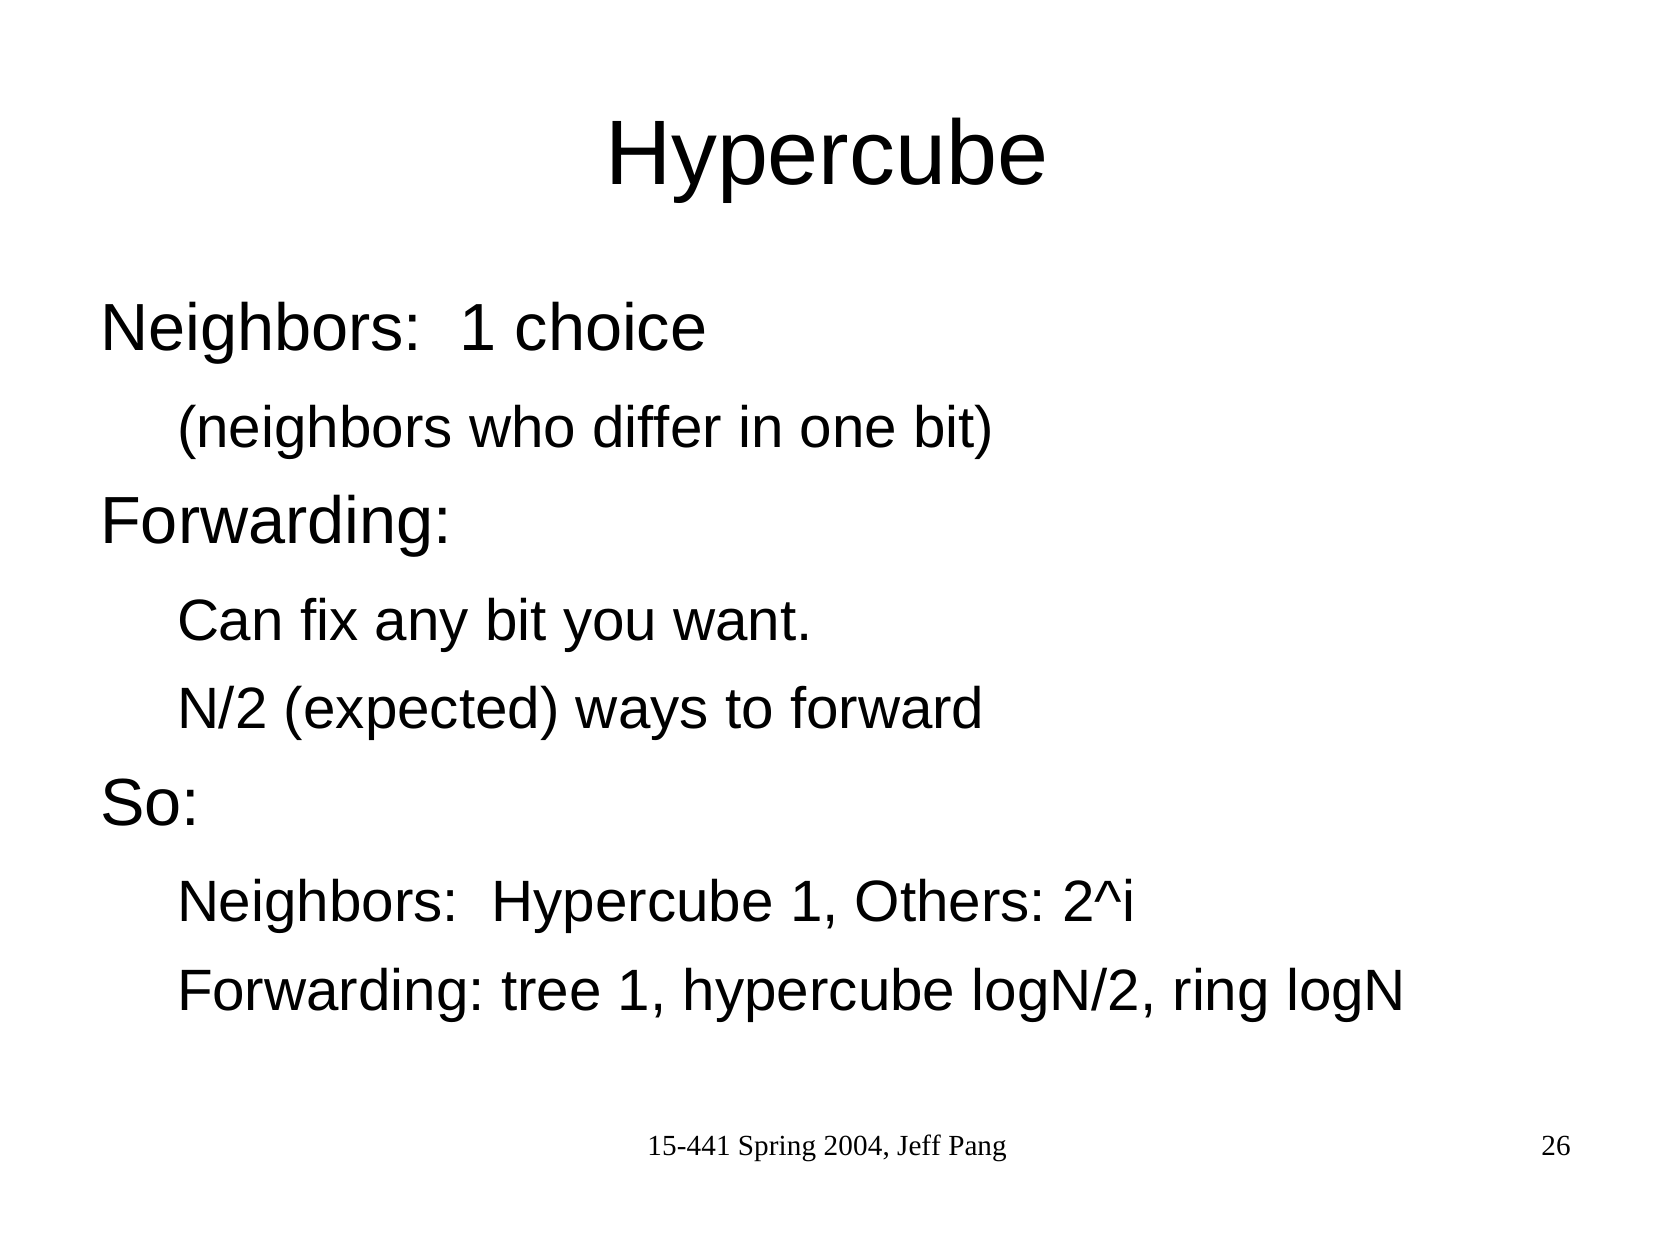

# Hypercube
Neighbors: 1 choice
(neighbors who differ in one bit)
Forwarding:
Can fix any bit you want.
N/2 (expected) ways to forward
So:
Neighbors: Hypercube 1, Others: 2^i
Forwarding: tree 1, hypercube logN/2, ring logN
15-441 Spring 2004, Jeff Pang
26